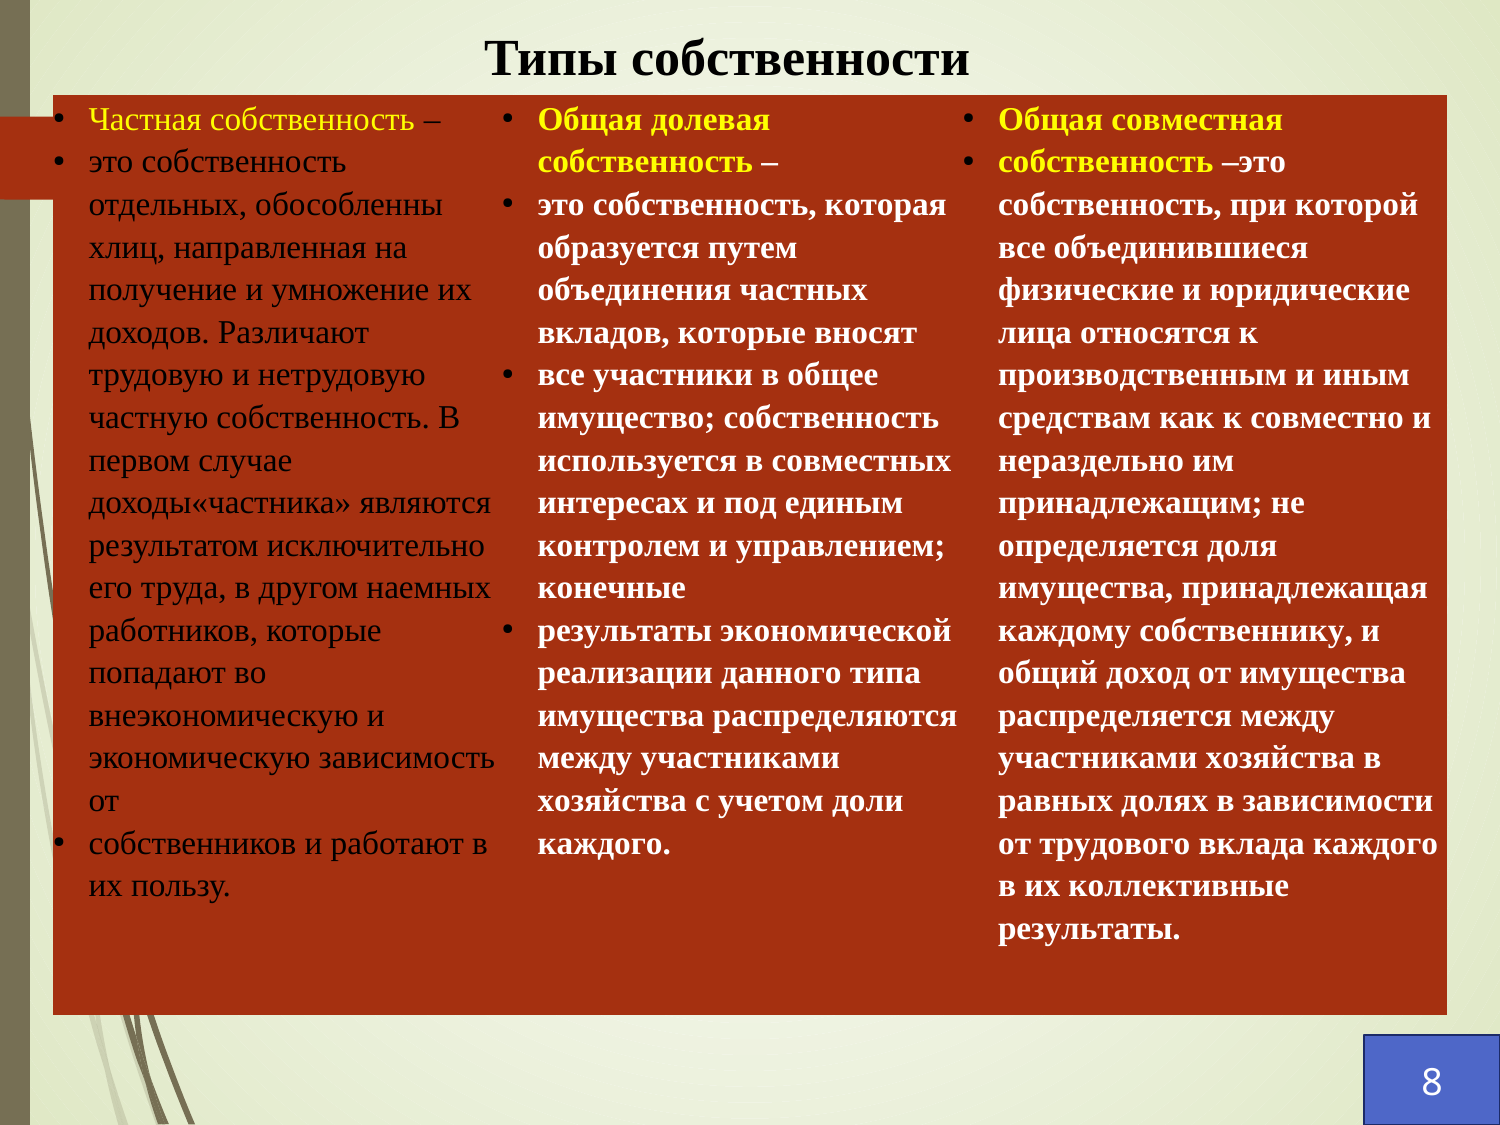

Типы собственности
| Частная собственность – это собственность отдельных, обособленны хлиц, направленная на получение и умножение их доходов. Различают трудовую и нетрудовую частную собственность. В первом случае доходы«частника» являются результатом исключительно его труда, в другом наемных работников, которые попадают во внеэкономическую и экономическую зависимость от собственников и работают в их пользу. | Общая долевая собственность – это собственность, которая образуется путем объединения частных вкладов, которые вносят все участники в общее имущество; собственность используется в совместных интересах и под единым контролем и управлением; конечные результаты экономической реализации данного типа имущества распределяются между участниками хозяйства с учетом доли каждого. | Общая совместная собственность –это собственность, при которой все объединившиеся физические и юридические лица относятся к производственным и иным средствам как к совместно и нераздельно им принадлежащим; не определяется доля имущества, принадлежащая каждому собственнику, и общий доход от имущества распределяется между участниками хозяйства в равных долях в зависимости от трудового вклада каждого в их коллективные результаты. |
| --- | --- | --- |
8